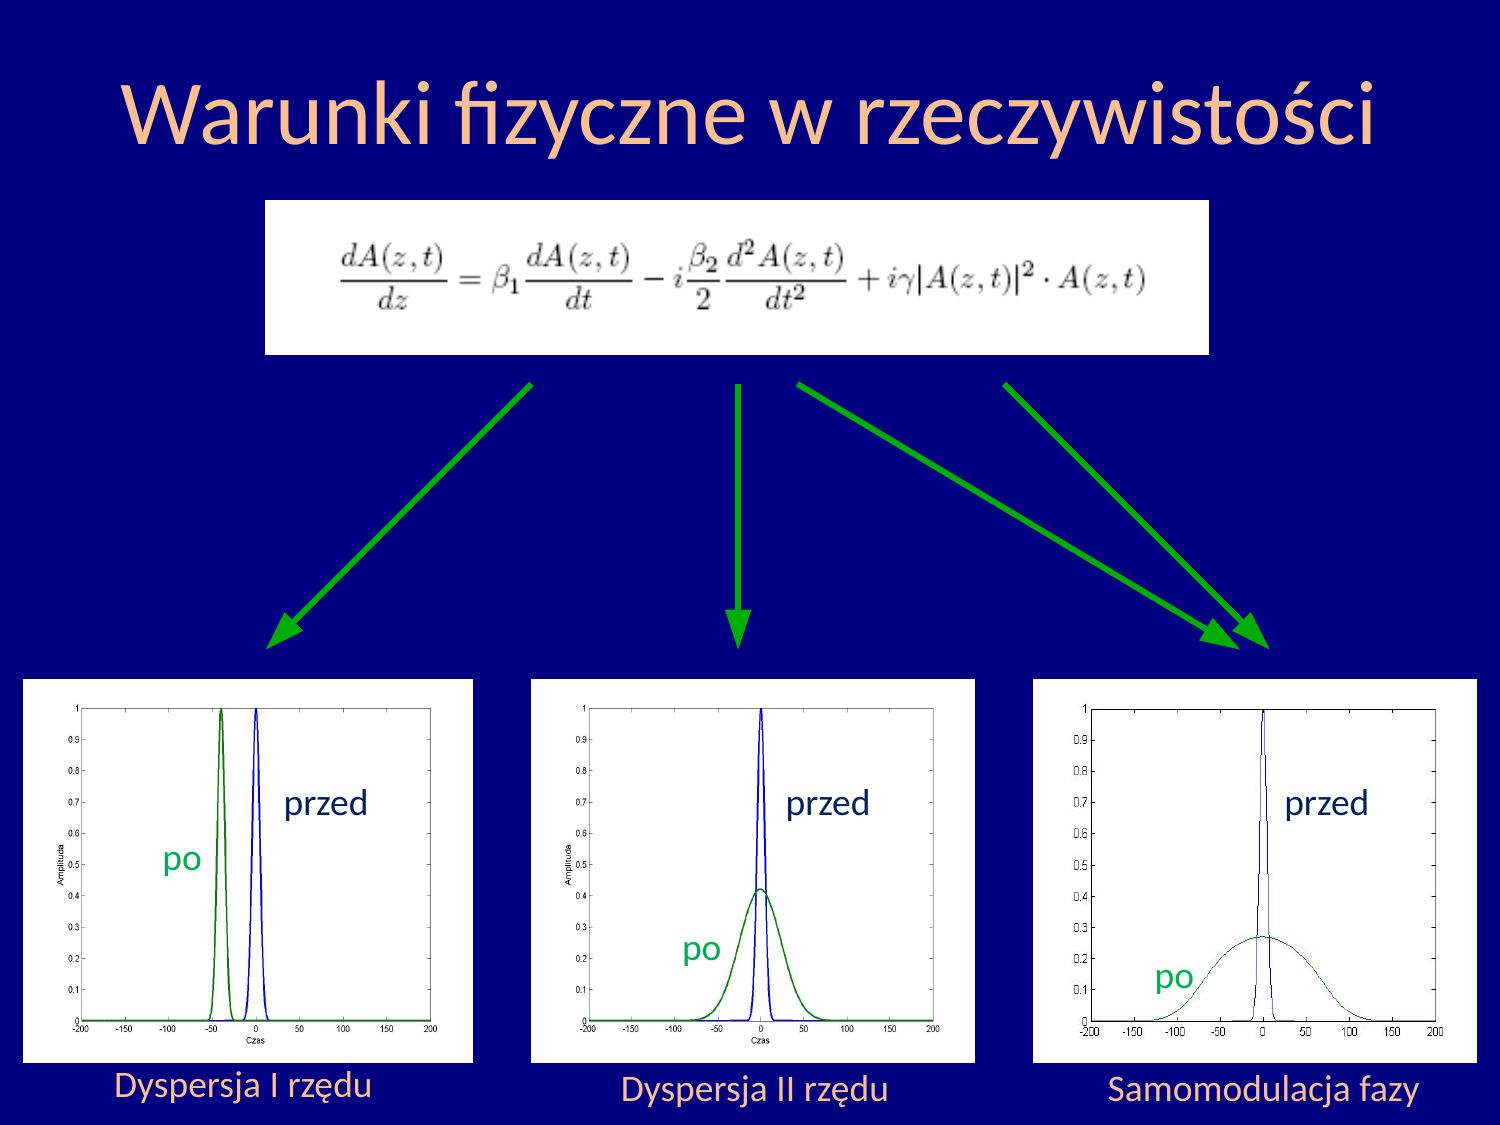

# Warunki fizyczne w rzeczywistości
przed
przed
przed
po
po
po
Dyspersja I rzędu
Dyspersja II rzędu
Samomodulacja fazy